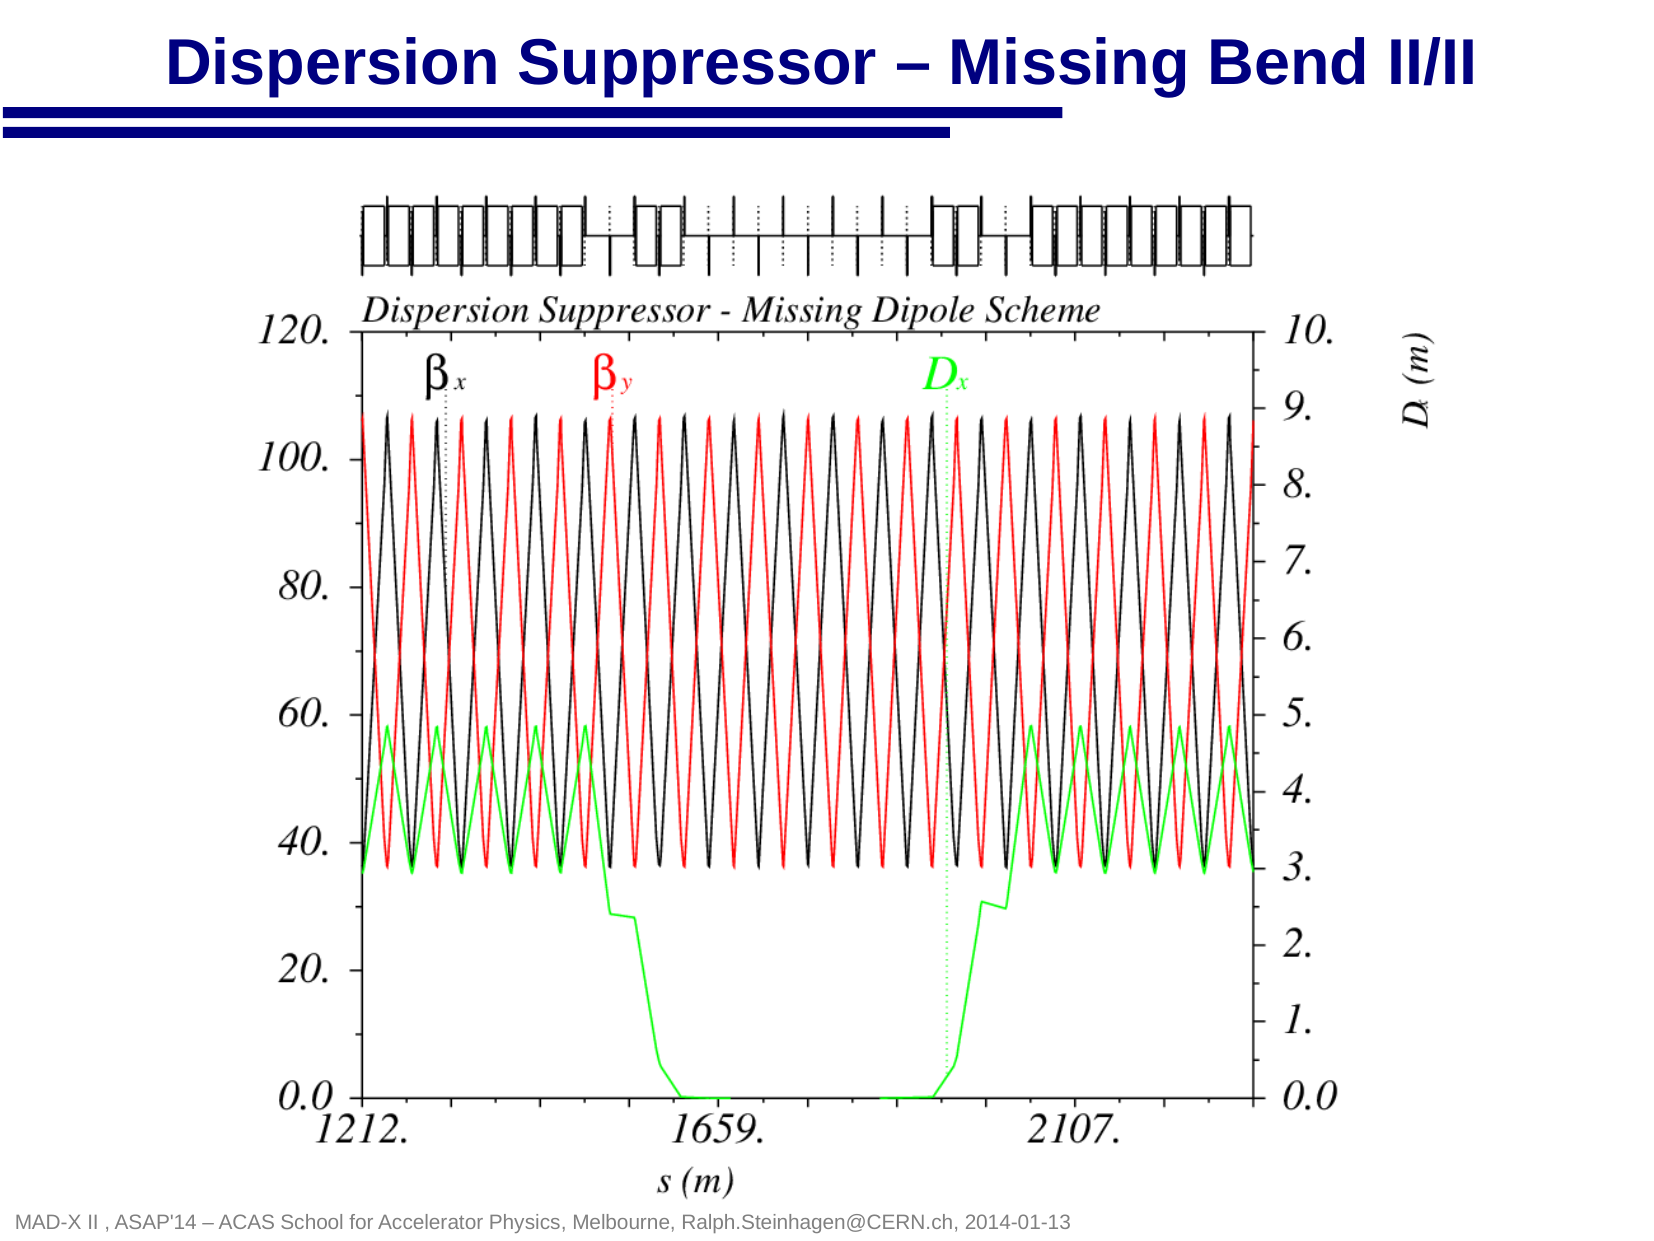

# Dispersion Suppressor – Missing Bend II/II